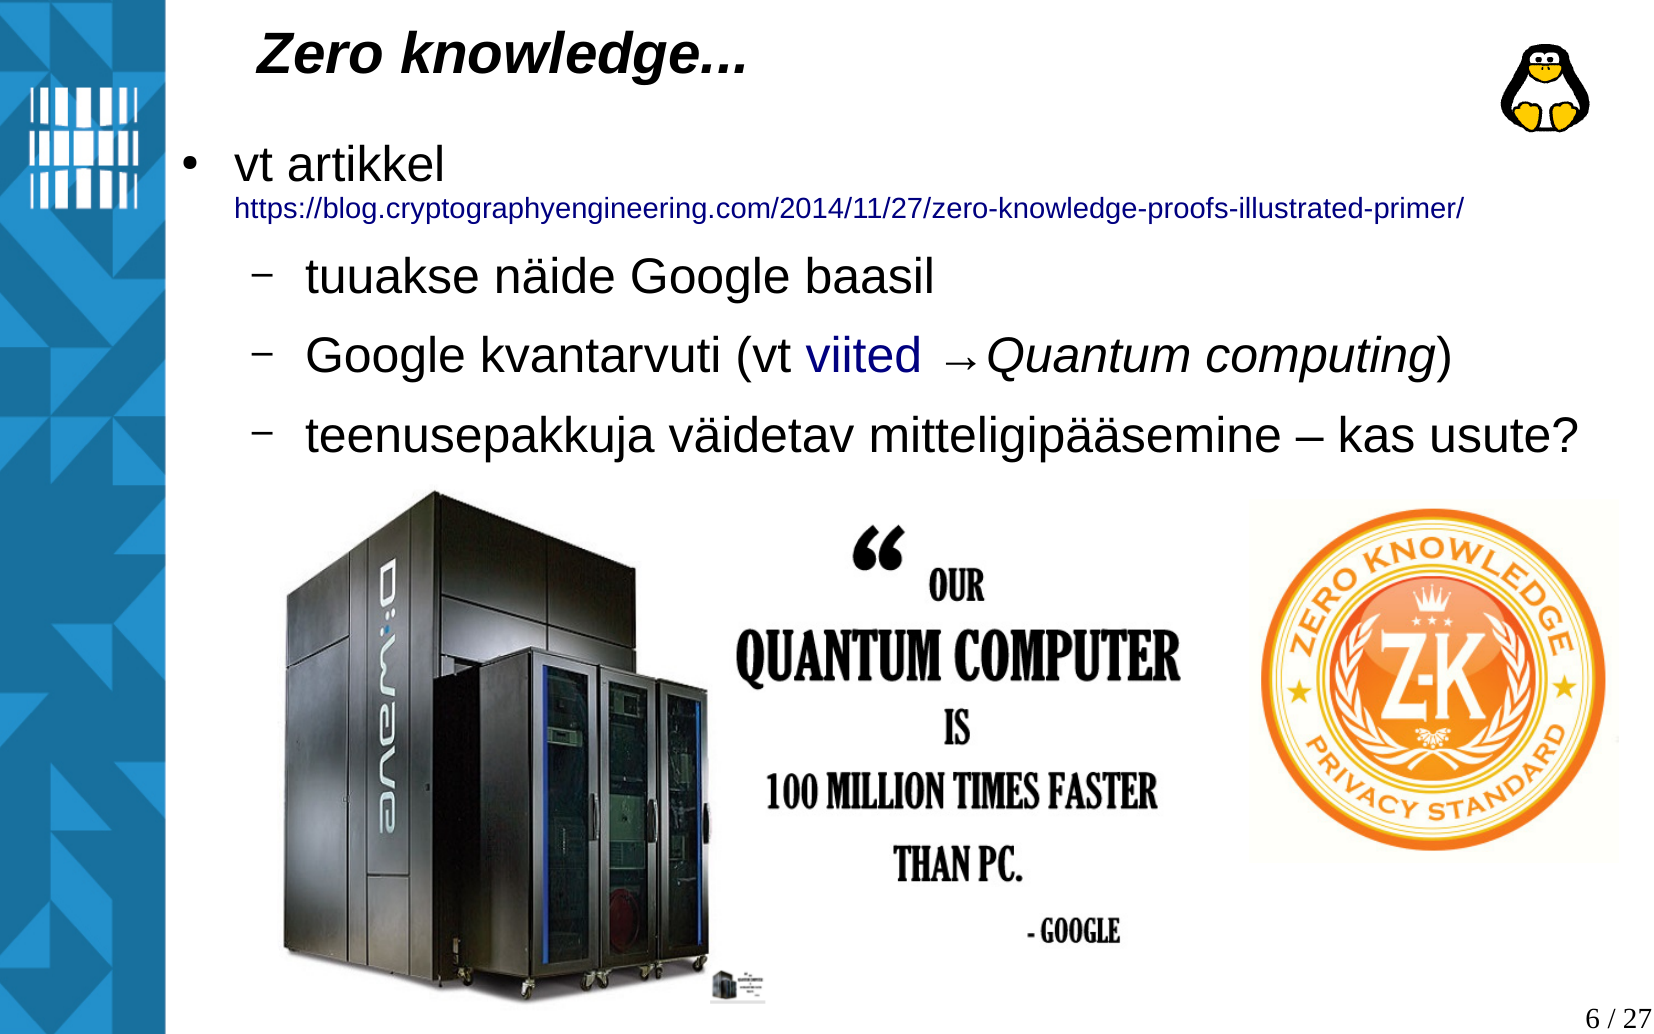

# Zero knowledge...
vt artikkel https://blog.cryptographyengineering.com/2014/11/27/zero-knowledge-proofs-illustrated-primer/
tuuakse näide Google baasil
Google kvantarvuti (vt viited →Quantum computing)
teenusepakkuja väidetav mitteligipääsemine – kas usute?